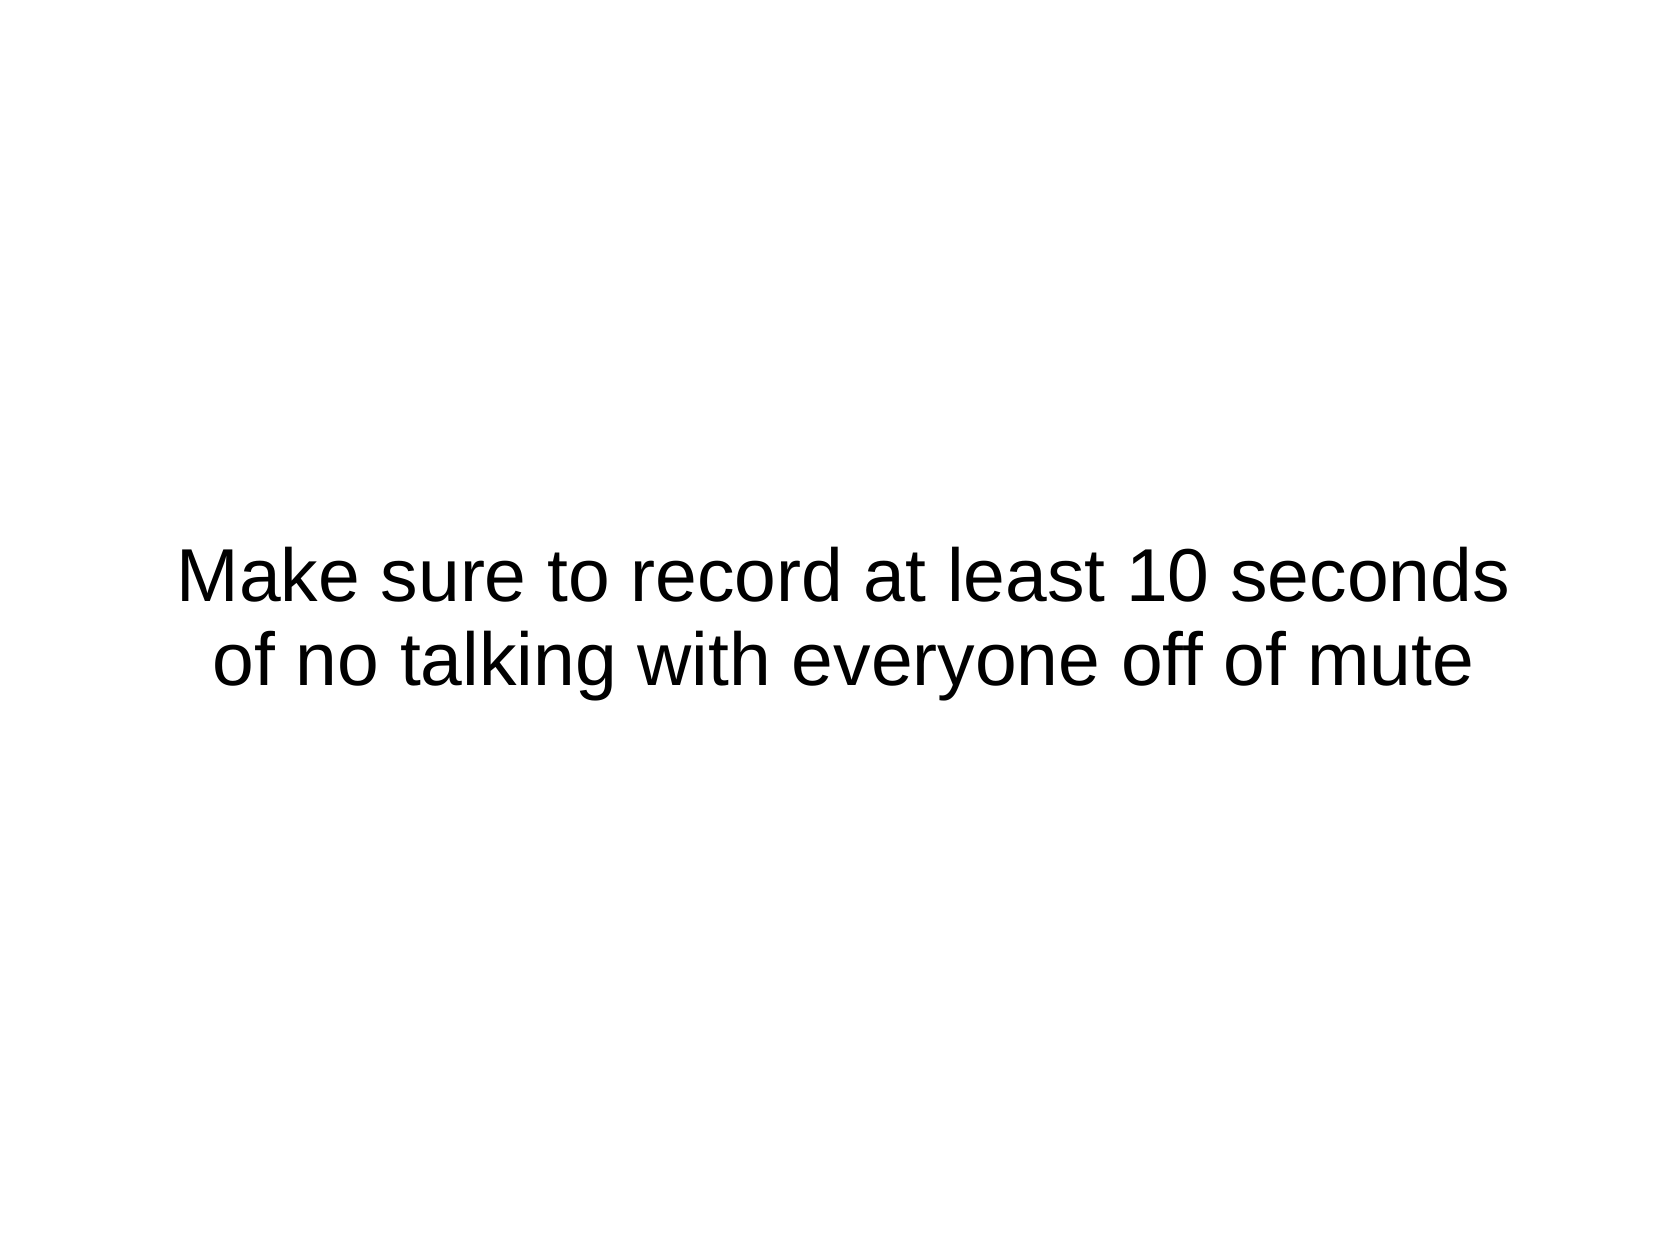

Make sure to record at least 10 seconds of no talking with everyone off of mute